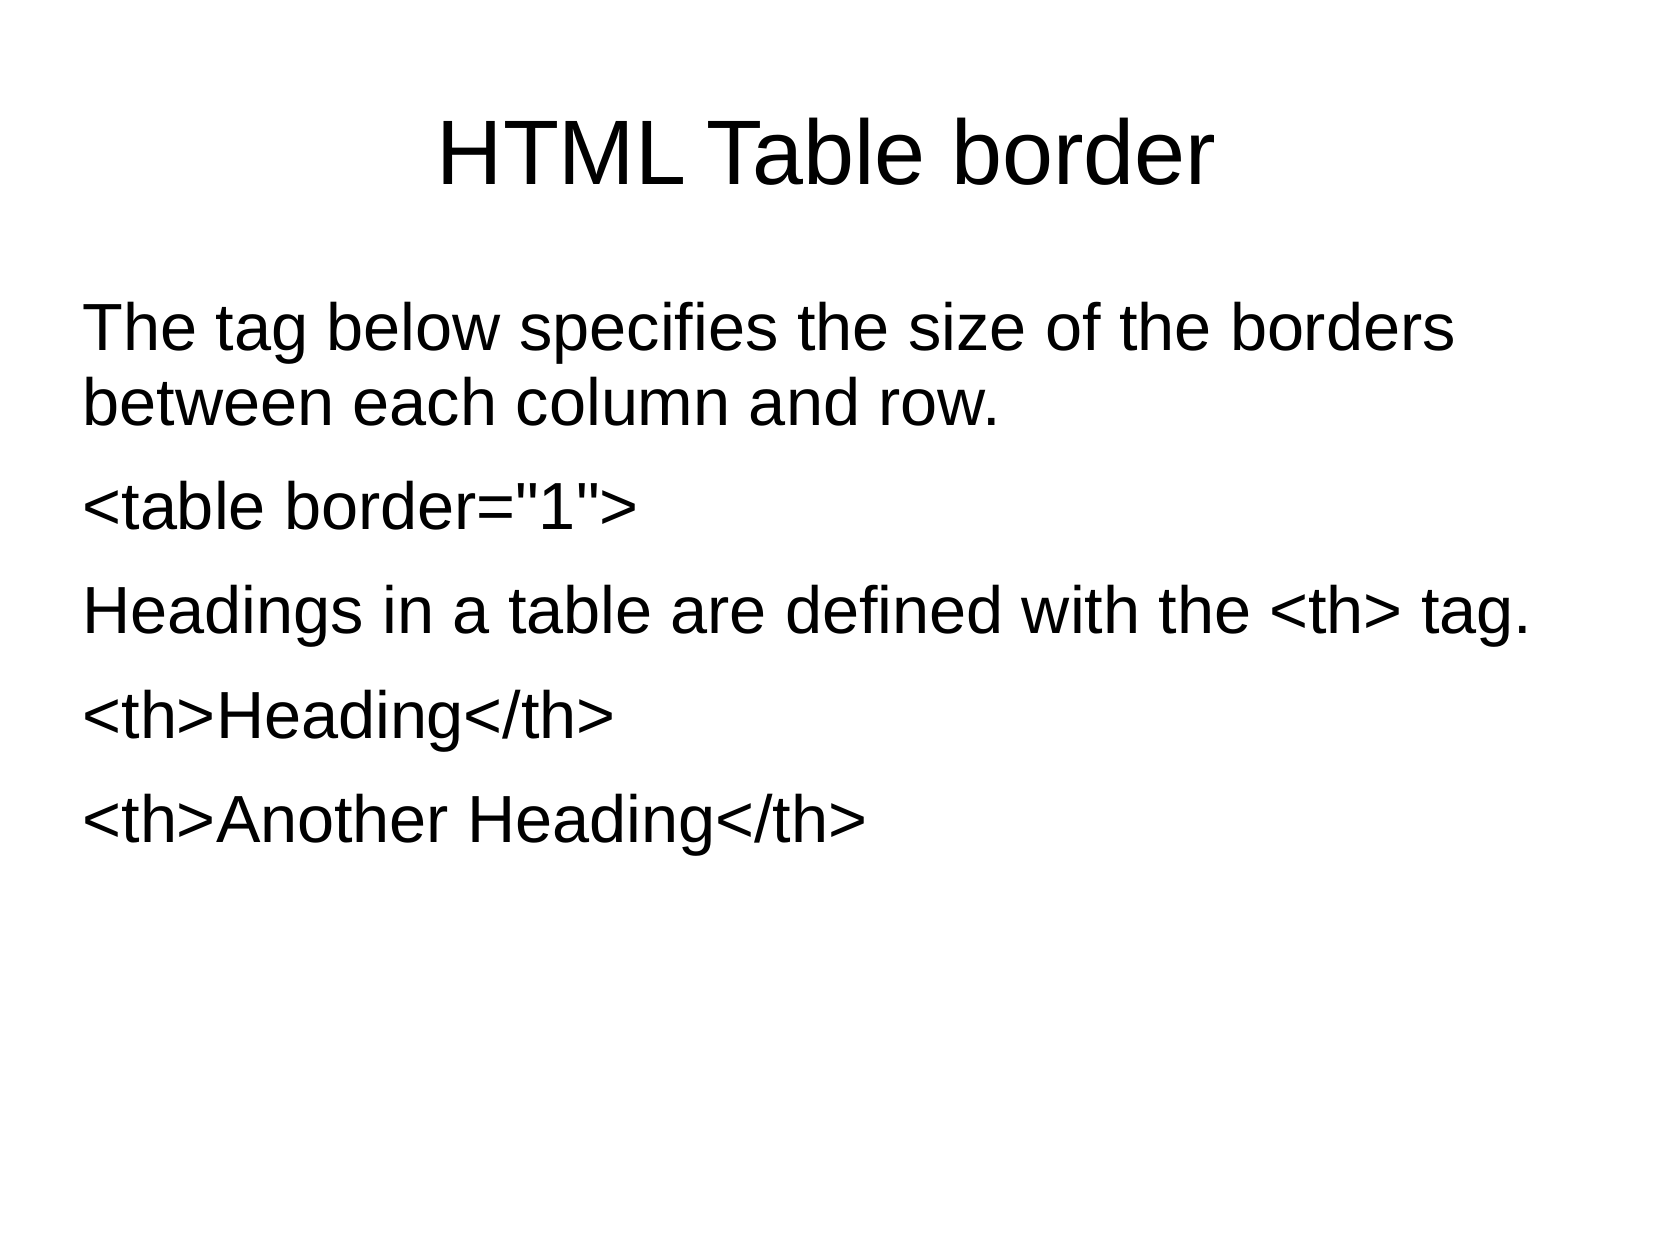

# HTML Table border
The tag below specifies the size of the borders between each column and row.
<table border="1">
Headings in a table are defined with the <th> tag.
<th>Heading</th>
<th>Another Heading</th>